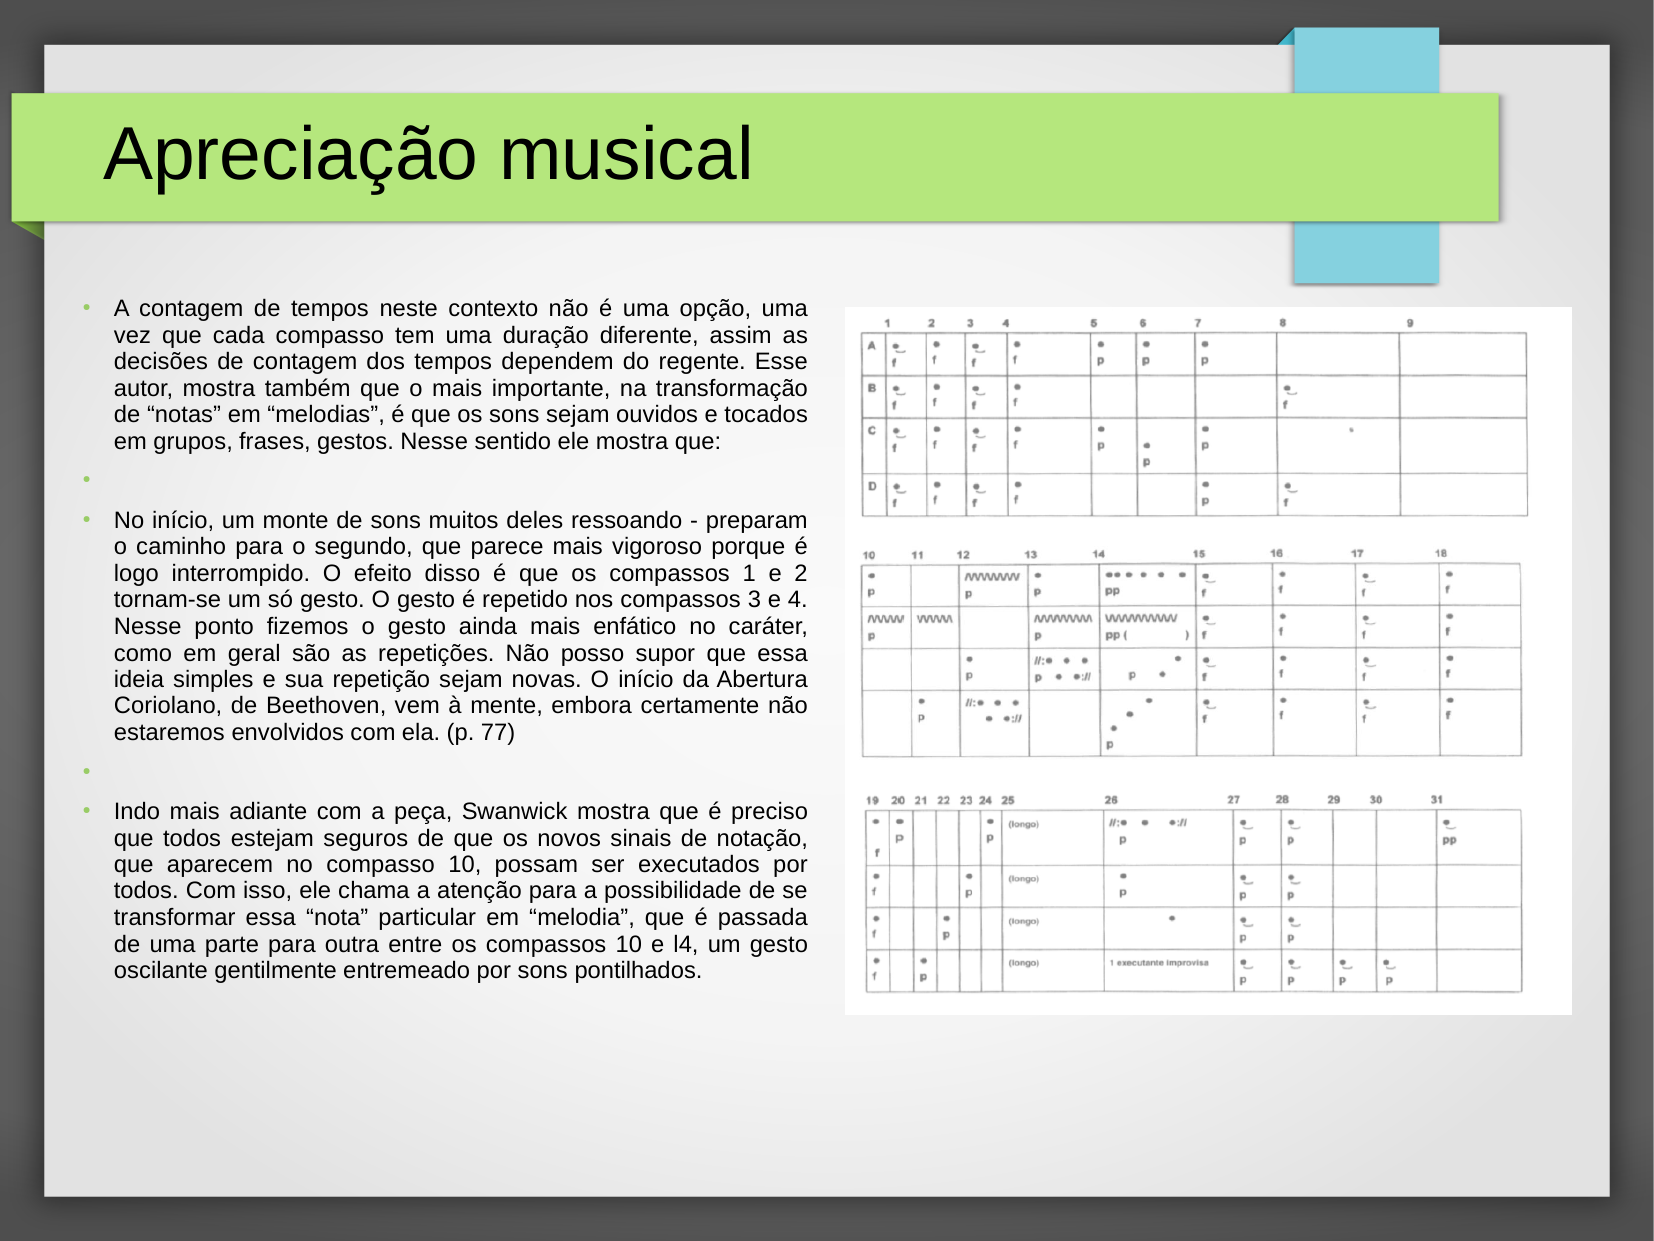

# Apreciação musical
A contagem de tempos neste contexto não é uma opção, uma vez que cada compasso tem uma duração diferente, assim as decisões de contagem dos tempos dependem do regente. Esse autor, mostra também que o mais importante, na transformação de “notas” em “melodias”, é que os sons sejam ouvidos e tocados em grupos, frases, gestos. Nesse sentido ele mostra que:
No início, um monte de sons muitos deles ressoando - preparam o caminho para o segundo, que parece mais vigoroso porque é logo interrompido. O efeito disso é que os compassos 1 e 2 tornam-se um só gesto. O gesto é repetido nos compassos 3 e 4. Nesse ponto fizemos o gesto ainda mais enfático no caráter, como em geral são as repetições. Não posso supor que essa ideia simples e sua repetição sejam novas. O início da Abertura Coriolano, de Beethoven, vem à mente, embora certamente não estaremos envolvidos com ela. (p. 77)
Indo mais adiante com a peça, Swanwick mostra que é preciso que todos estejam seguros de que os novos sinais de notação, que aparecem no compasso 10, possam ser executados por todos. Com isso, ele chama a atenção para a possibilidade de se transformar essa “nota” particular em “melodia”, que é passada de uma parte para outra entre os compassos 10 e l4, um gesto oscilante gentilmente entremeado por sons pontilhados.